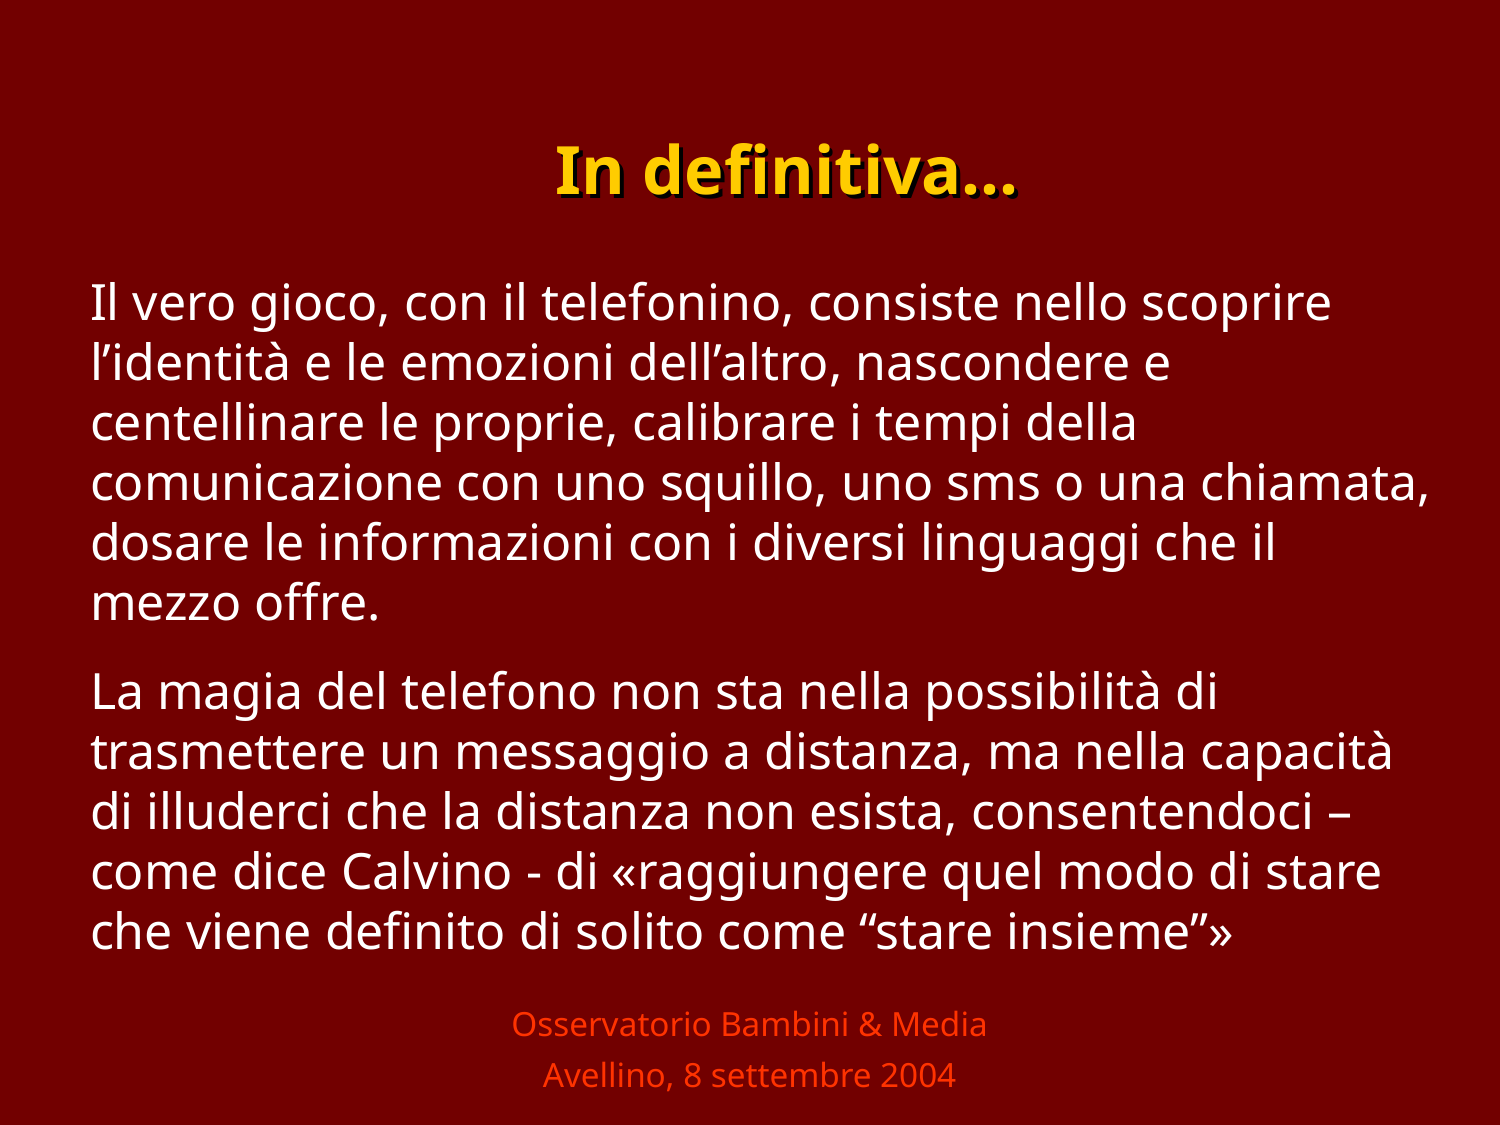

In definitiva…
Il vero gioco, con il telefonino, consiste nello scoprire l’identità e le emozioni dell’altro, nascondere e centellinare le proprie, calibrare i tempi della comunicazione con uno squillo, uno sms o una chiamata, dosare le informazioni con i diversi linguaggi che il mezzo offre.
La magia del telefono non sta nella possibilità di trasmettere un messaggio a distanza, ma nella capacità di illuderci che la distanza non esista, consentendoci – come dice Calvino - di «raggiungere quel modo di stare che viene definito di solito come “stare insieme”»
Osservatorio Bambini & Media
Avellino, 8 settembre 2004